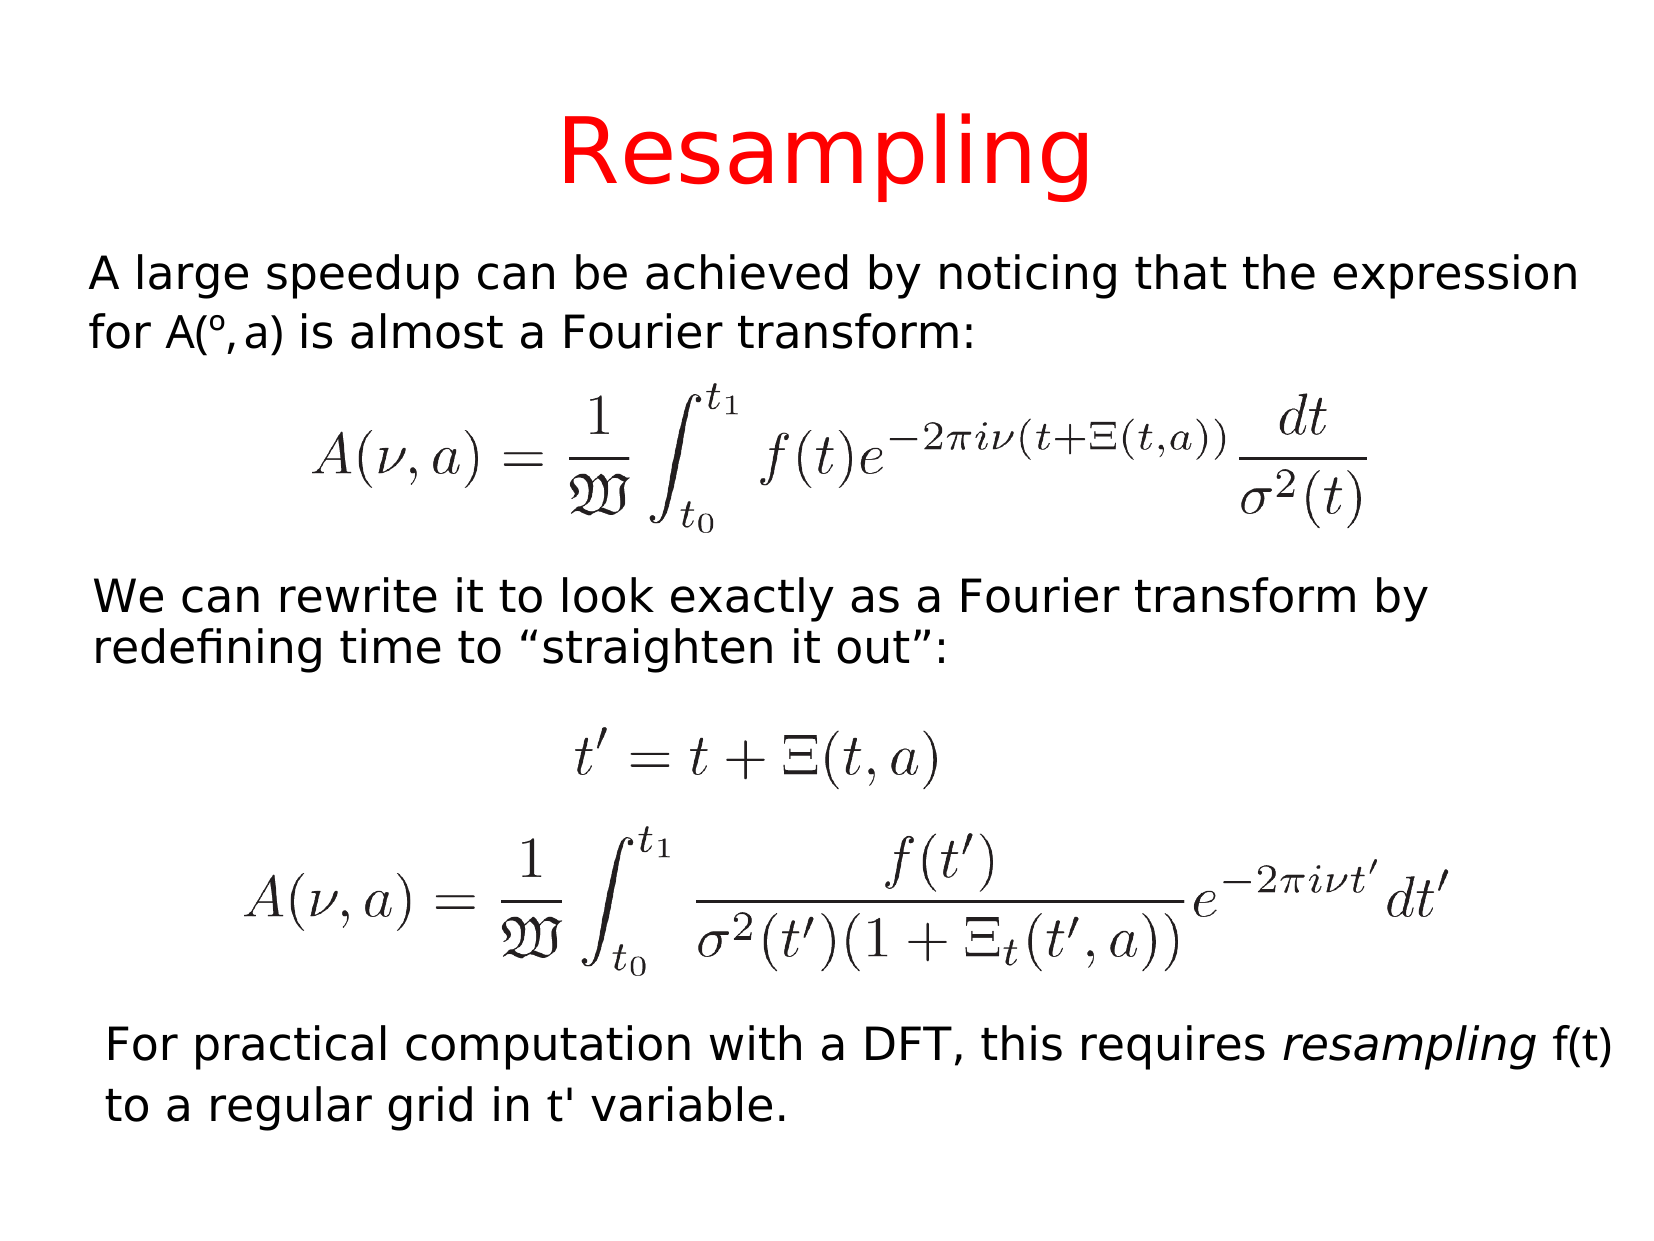

# Resampling
A large speedup can be achieved by noticing that the expression for A(º, a) is almost a Fourier transform:
We can rewrite it to look exactly as a Fourier transform by redefining time to “straighten it out”:
For practical computation with a DFT, this requires resampling f(t) to a regular grid in t' variable.